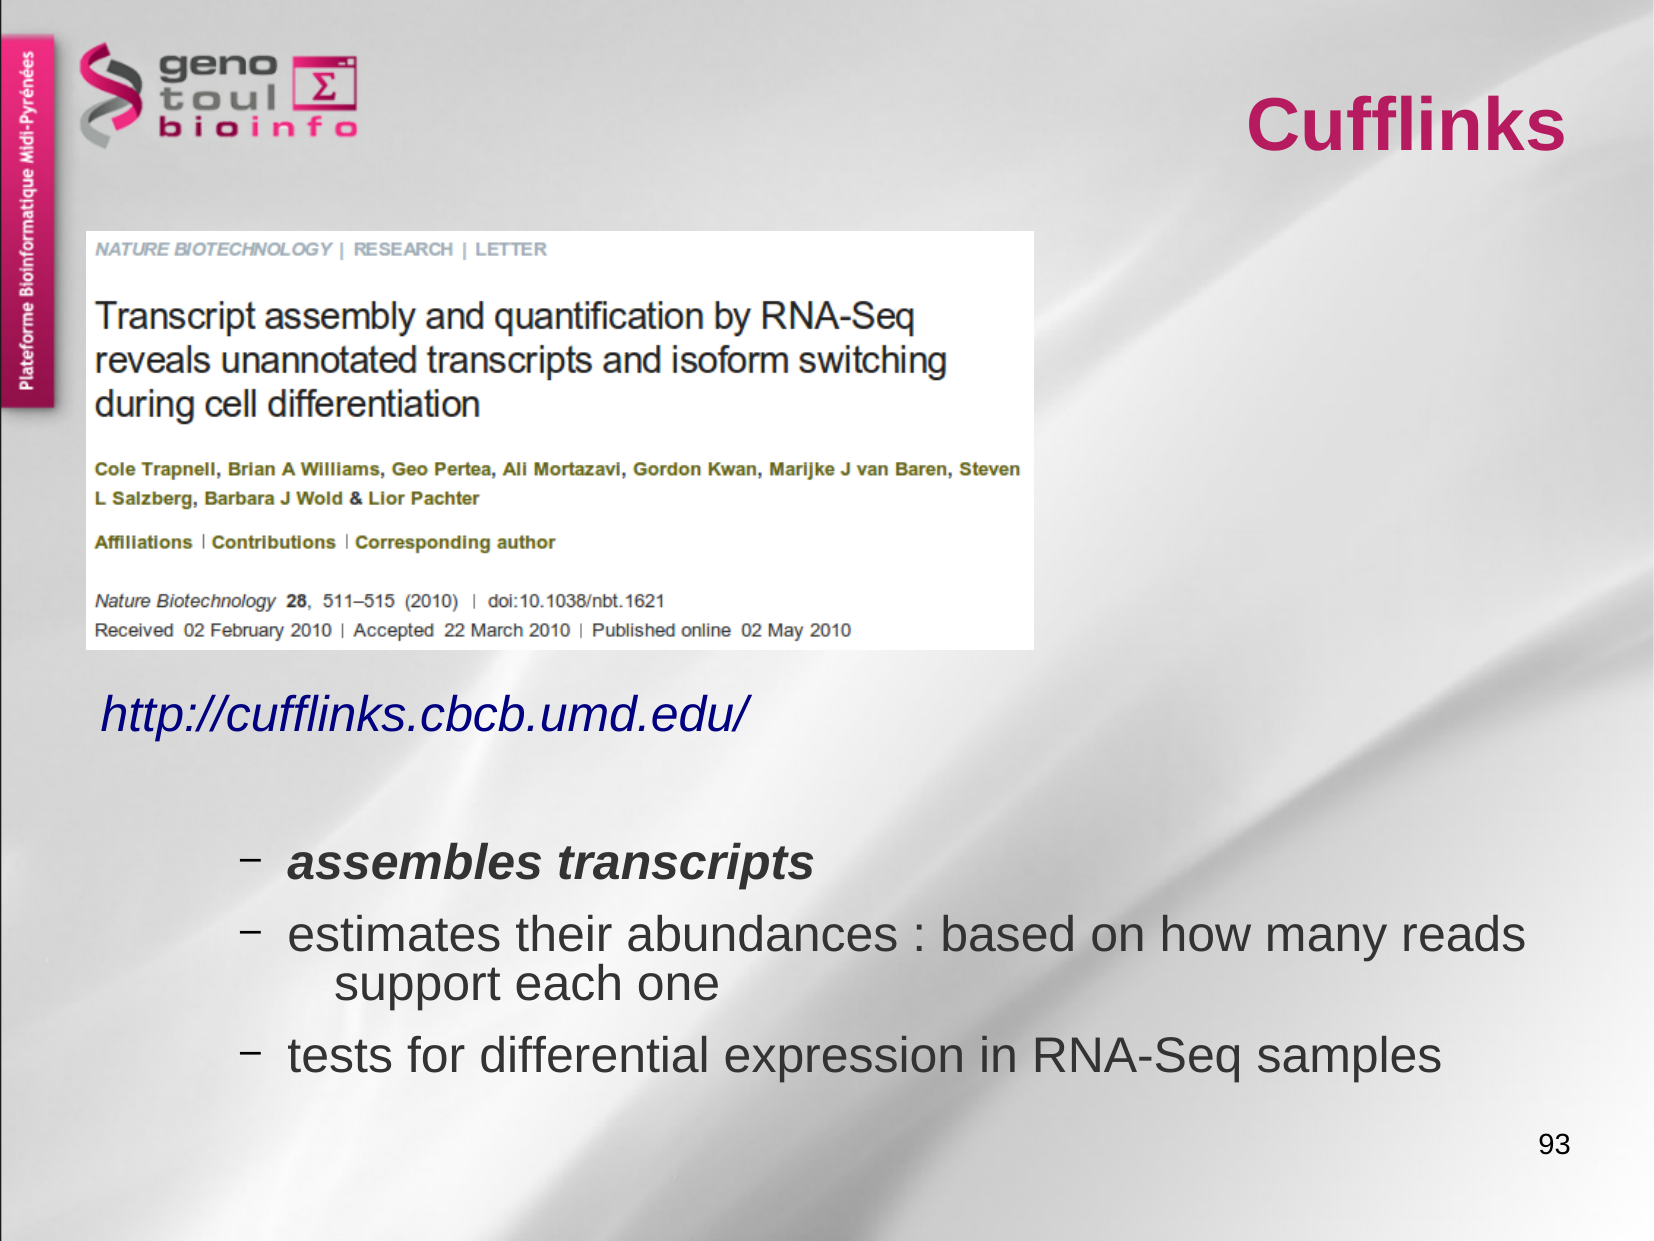

# Cufflinks
 http://cufflinks.cbcb.umd.edu/
assembles transcripts
estimates their abundances : based on how many reads support each one
tests for differential expression in RNA-Seq samples